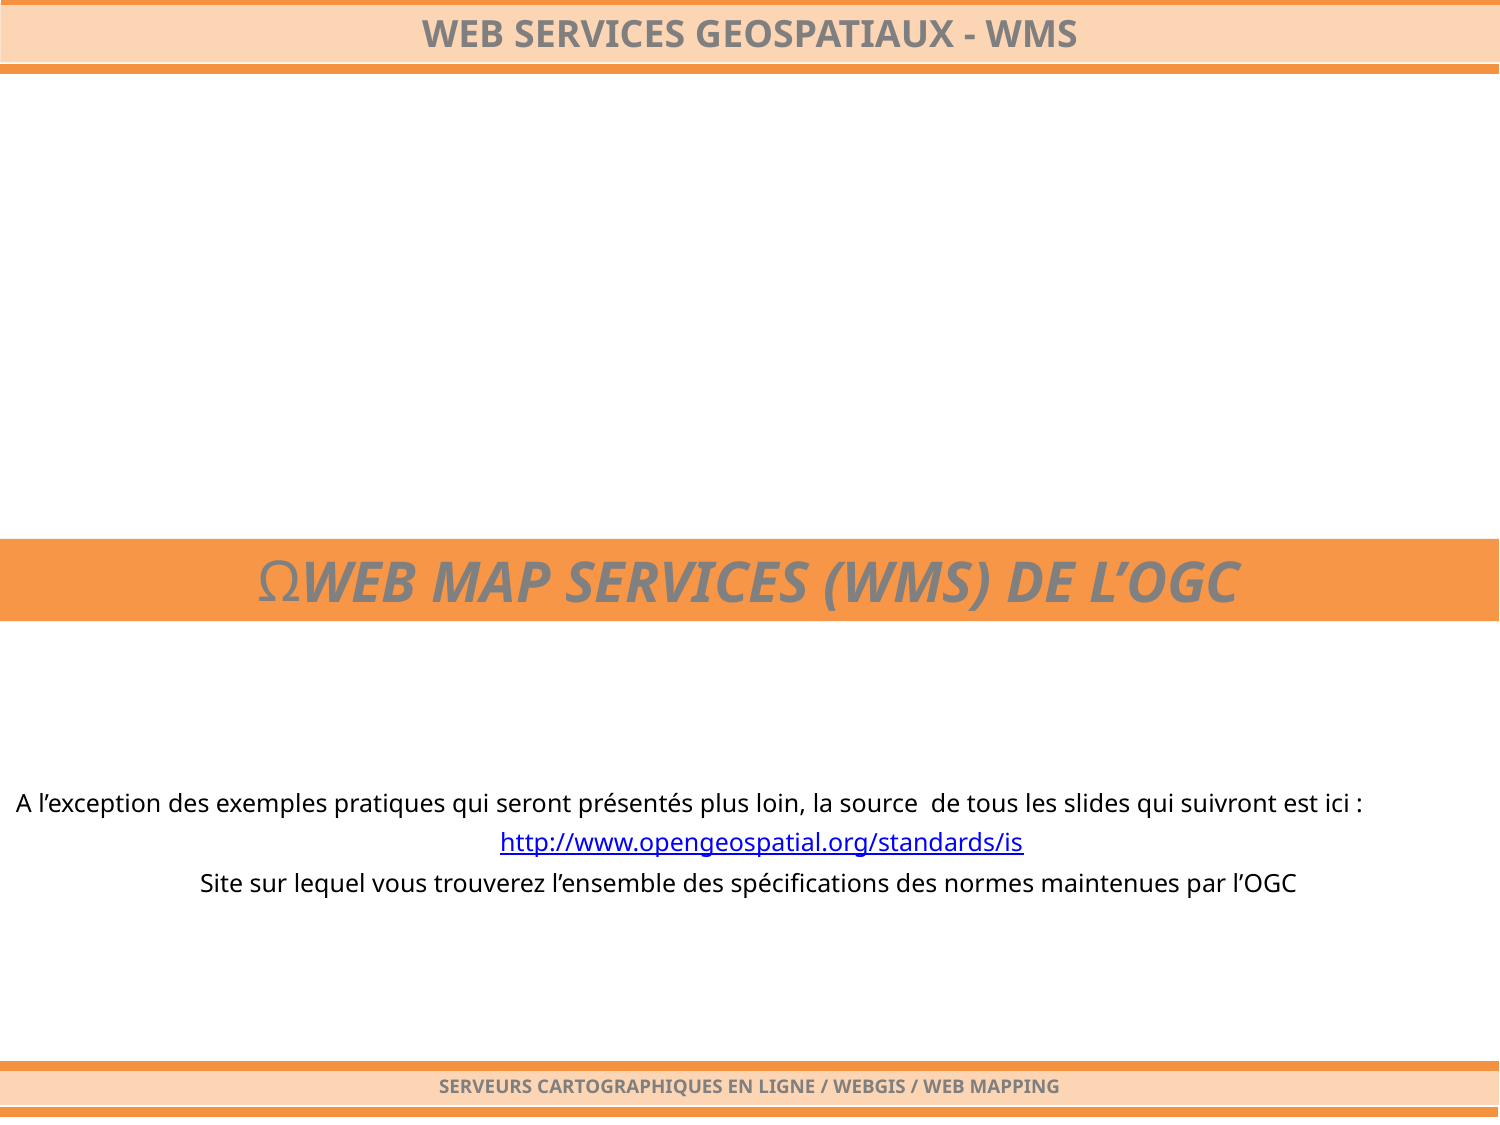

WEB SERVICES GEOSPATIAUX - WMS
WEB MAP SERVICES (WMS) DE L’OGC
A l’exception des exemples pratiques qui seront présentés plus loin, la source de tous les slides qui suivront est ici :
http://www.opengeospatial.org/standards/is
Site sur lequel vous trouverez l’ensemble des spécifications des normes maintenues par l’OGC
SERVEURS CARTOGRAPHIQUES EN LIGNE / WEBGIS / WEB MAPPING